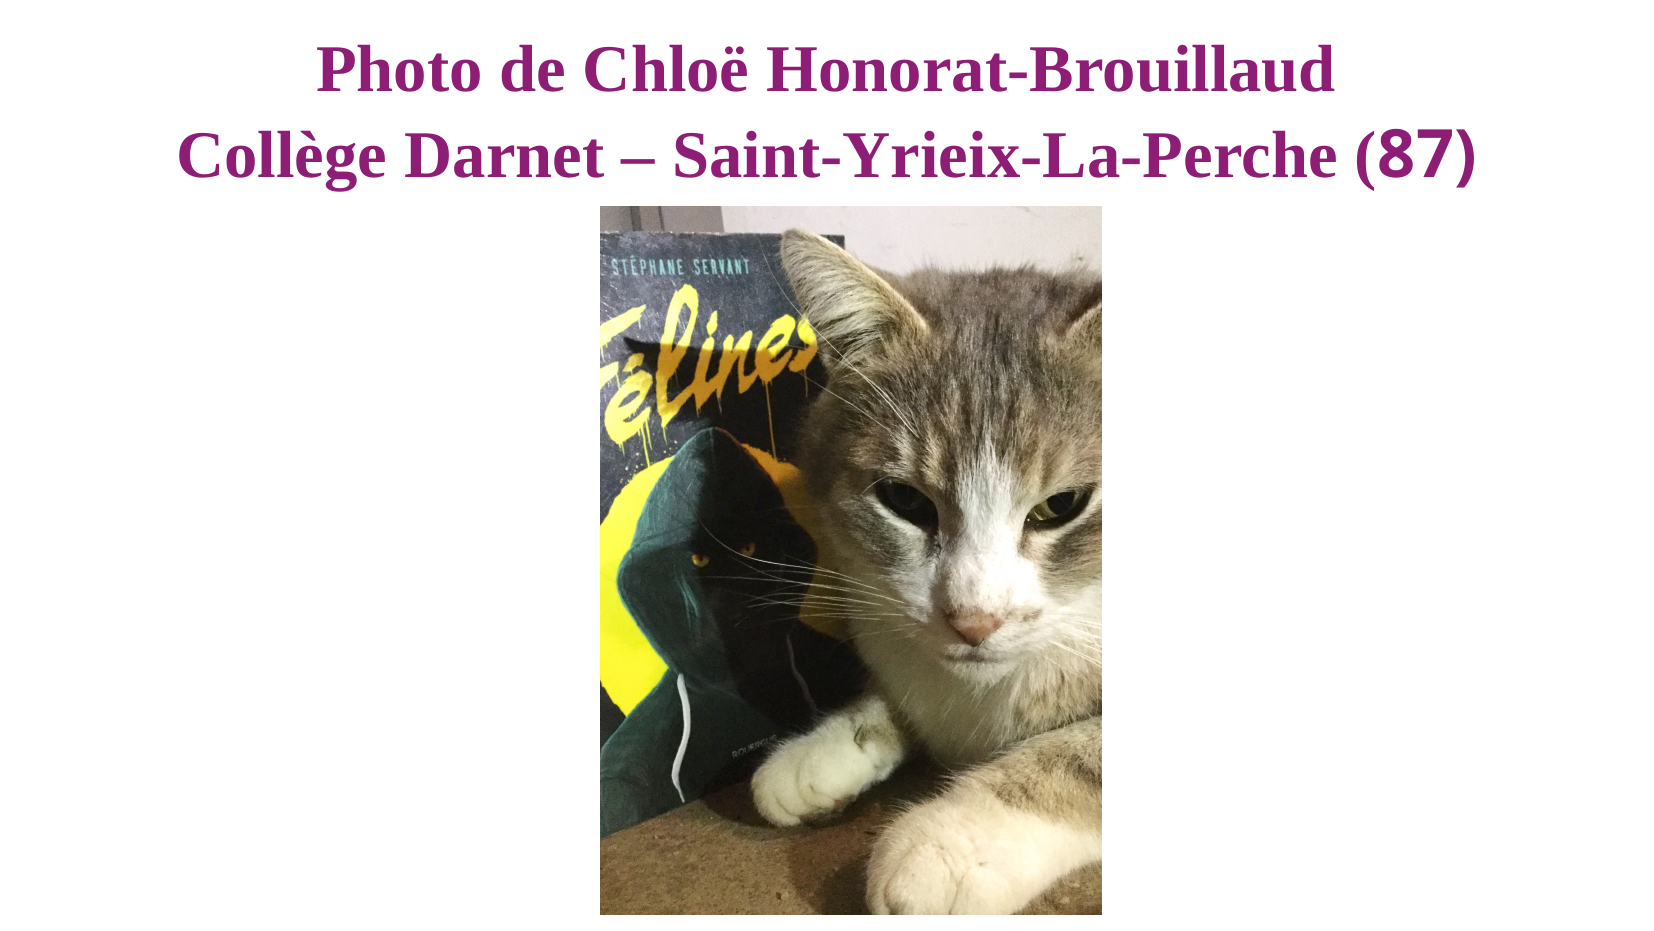

# Photo de Chloë Honorat-Brouillaud Collège Darnet – Saint-Yrieix-La-Perche (87)